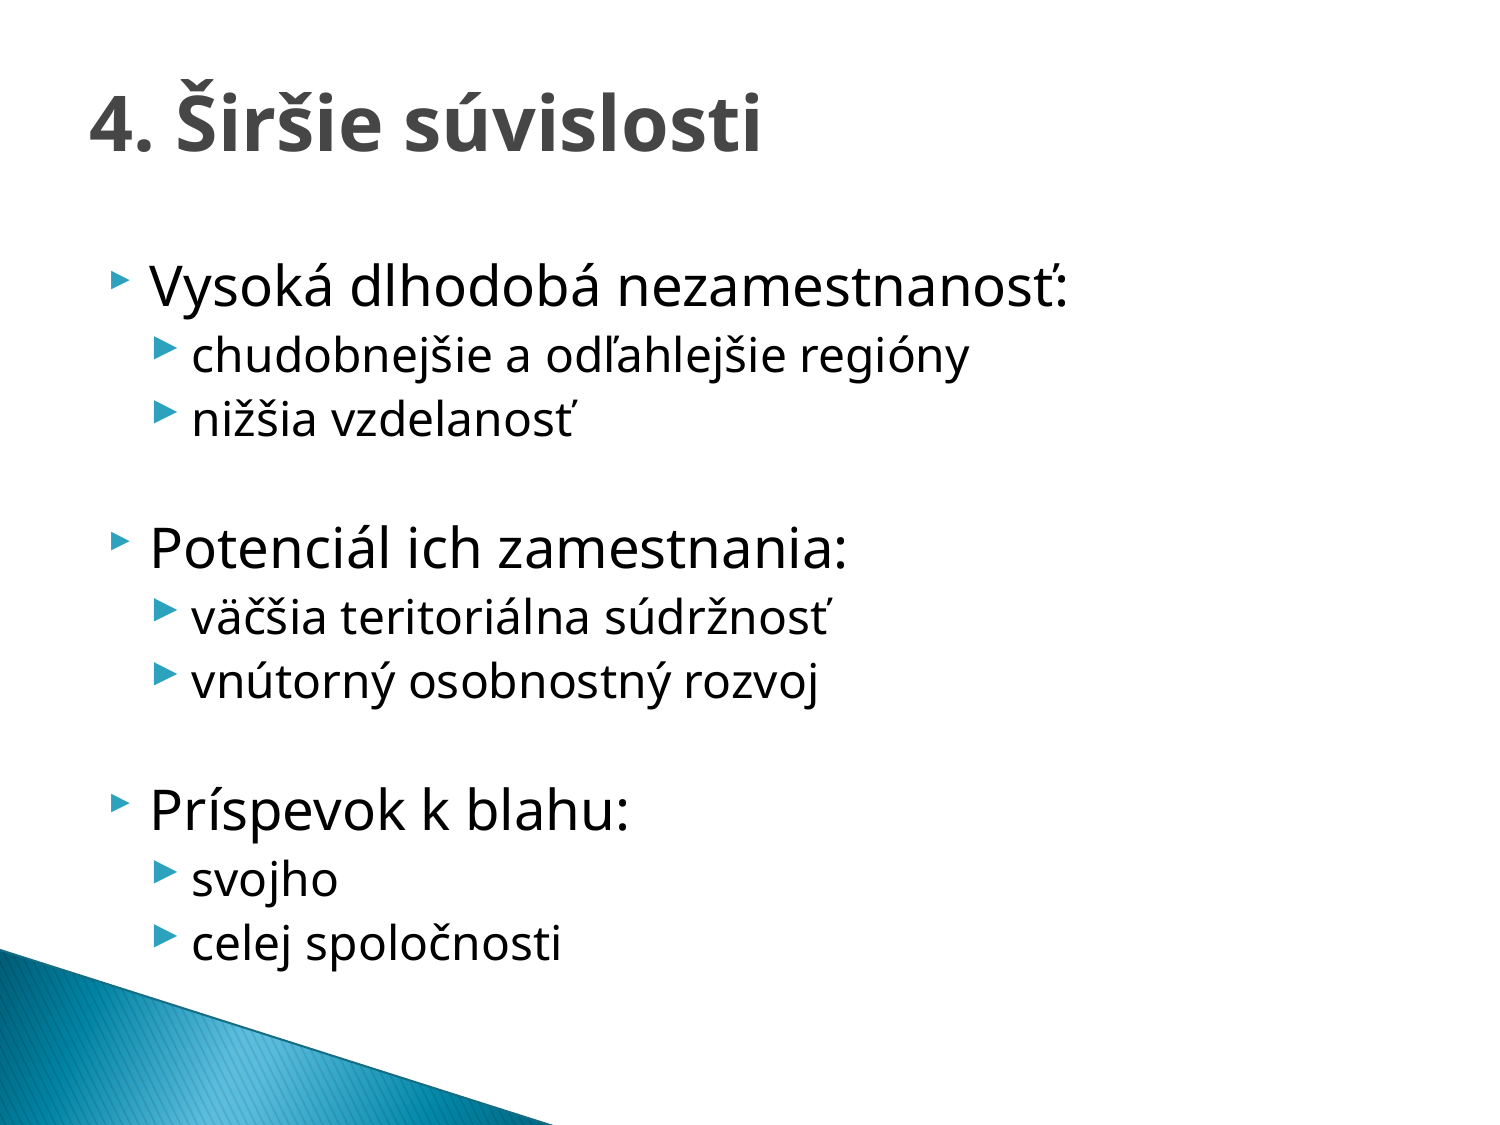

4. Širšie súvislosti
Vysoká dlhodobá nezamestnanosť:
chudobnejšie a odľahlejšie regióny
nižšia vzdelanosť
Potenciál ich zamestnania:
väčšia teritoriálna súdržnosť
vnútorný osobnostný rozvoj
Príspevok k blahu:
svojho
celej spoločnosti